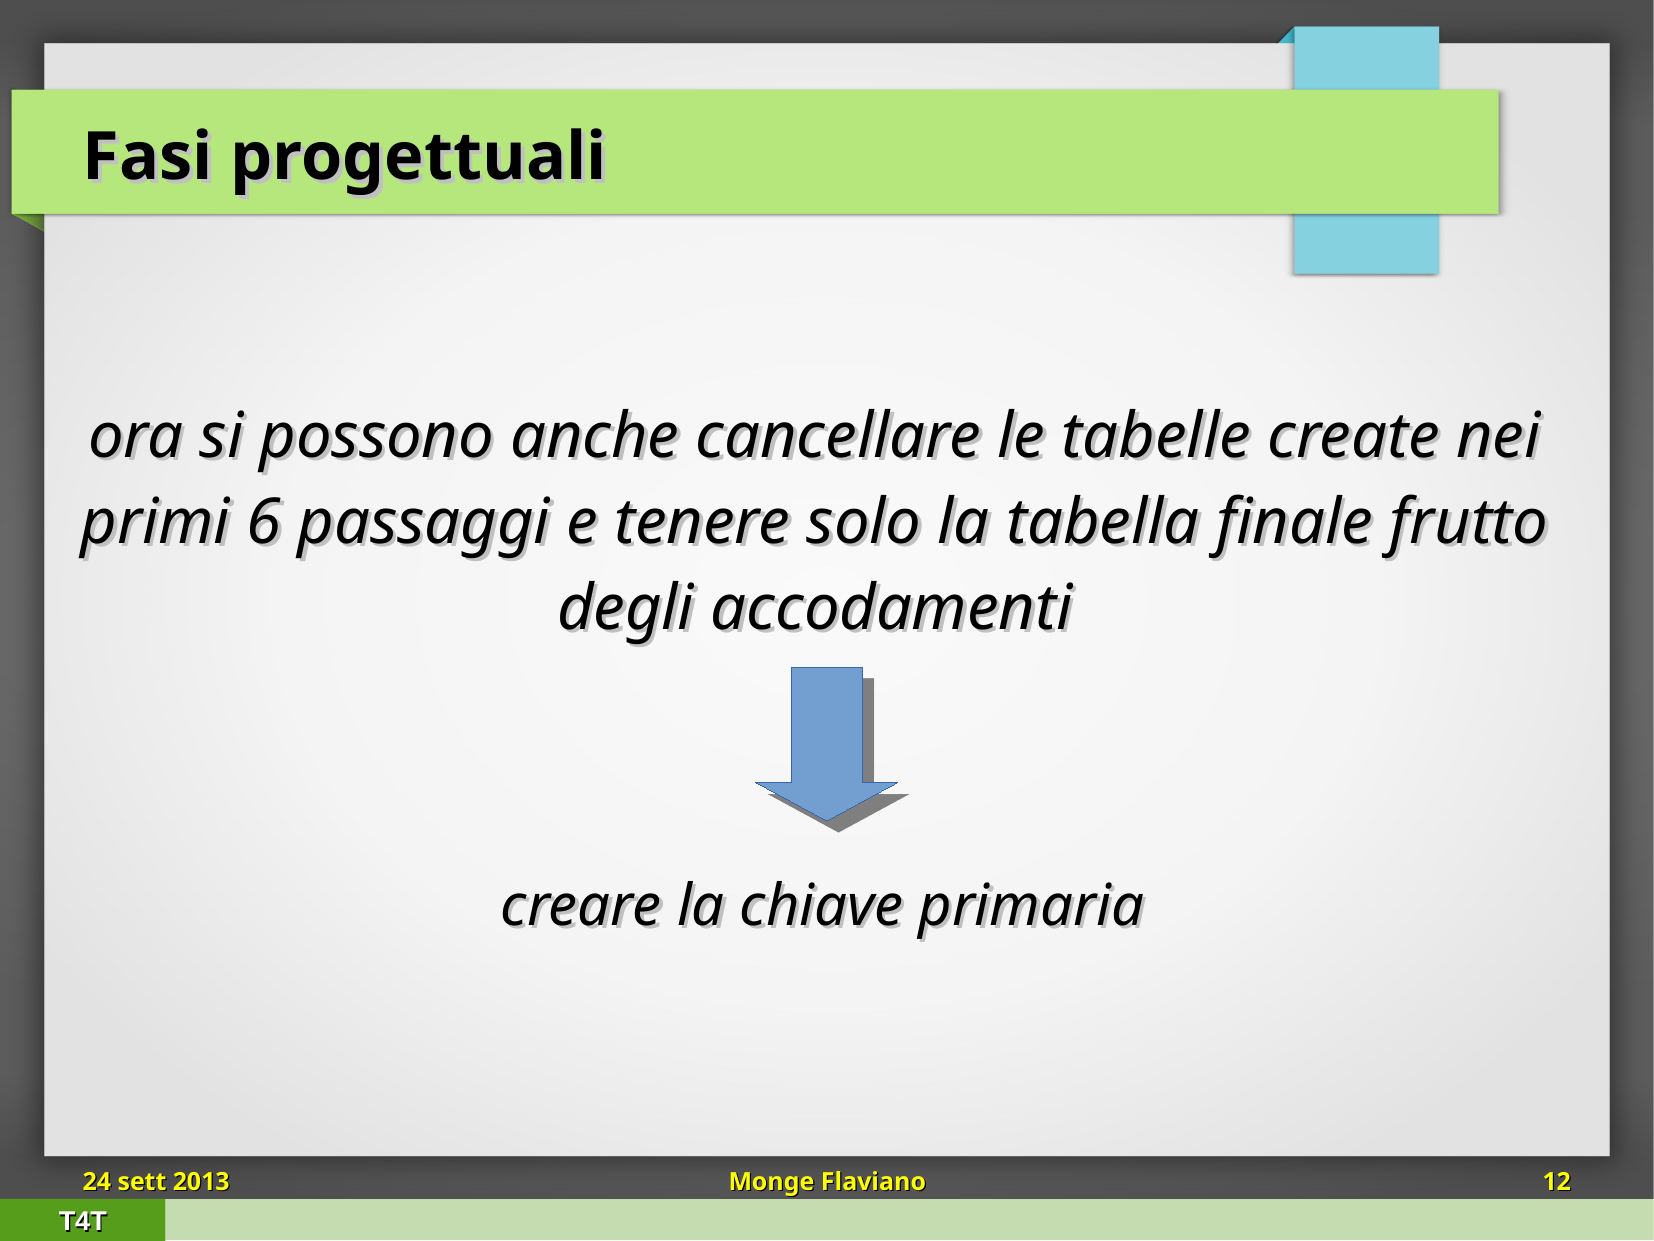

# Fasi progettuali
ora si possono anche cancellare le tabelle create nei primi 6 passaggi e tenere solo la tabella finale frutto degli accodamenti
creare la chiave primaria
24 sett 2013
Monge Flaviano
12